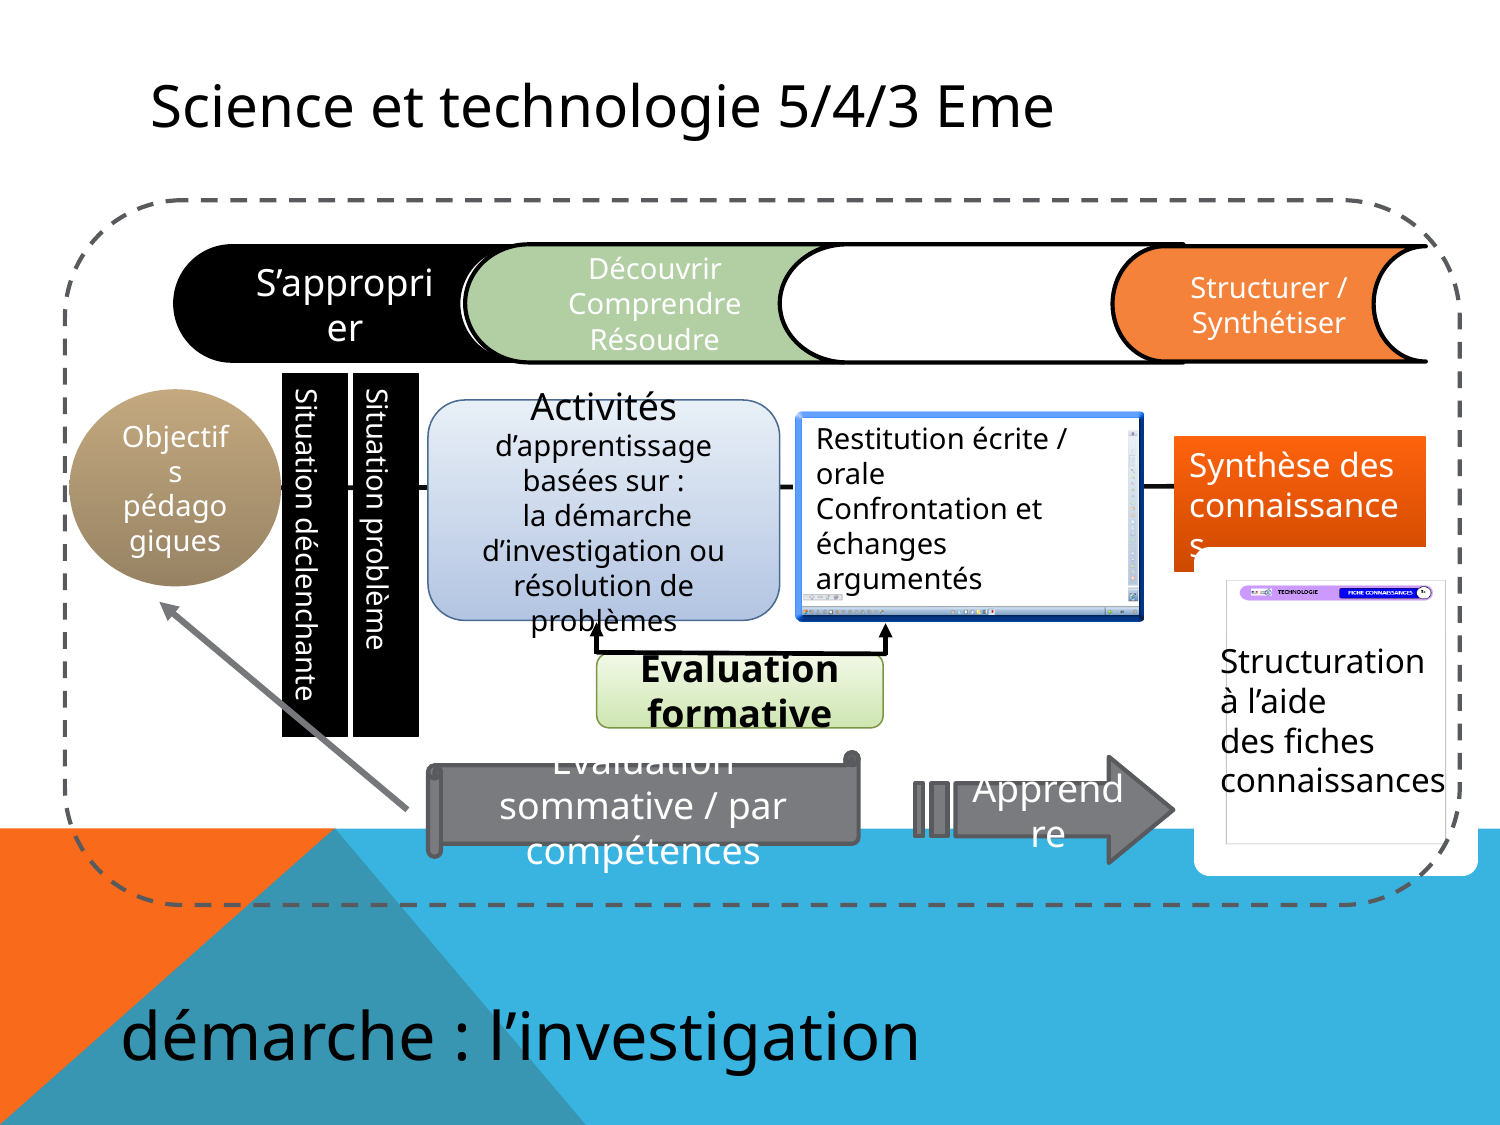

Science et technologie 5/4/3 Eme
Découvrir
Comprendre
Résoudre
Expliciter
S’approprier
Structurer / Synthétiser
Situation déclenchante
Situation problème
Objectifs pédagogiques
Activités d’apprentissage basées sur :
 la démarche d’investigation ou résolution de problèmes
Restitution écrite / orale
Confrontation et échanges argumentés
Synthèse des connaissances
Structuration
à l’aide
des fiches connaissances
Evaluation formative
Evaluation sommative / par compétences
Apprendre
démarche : l’investigation